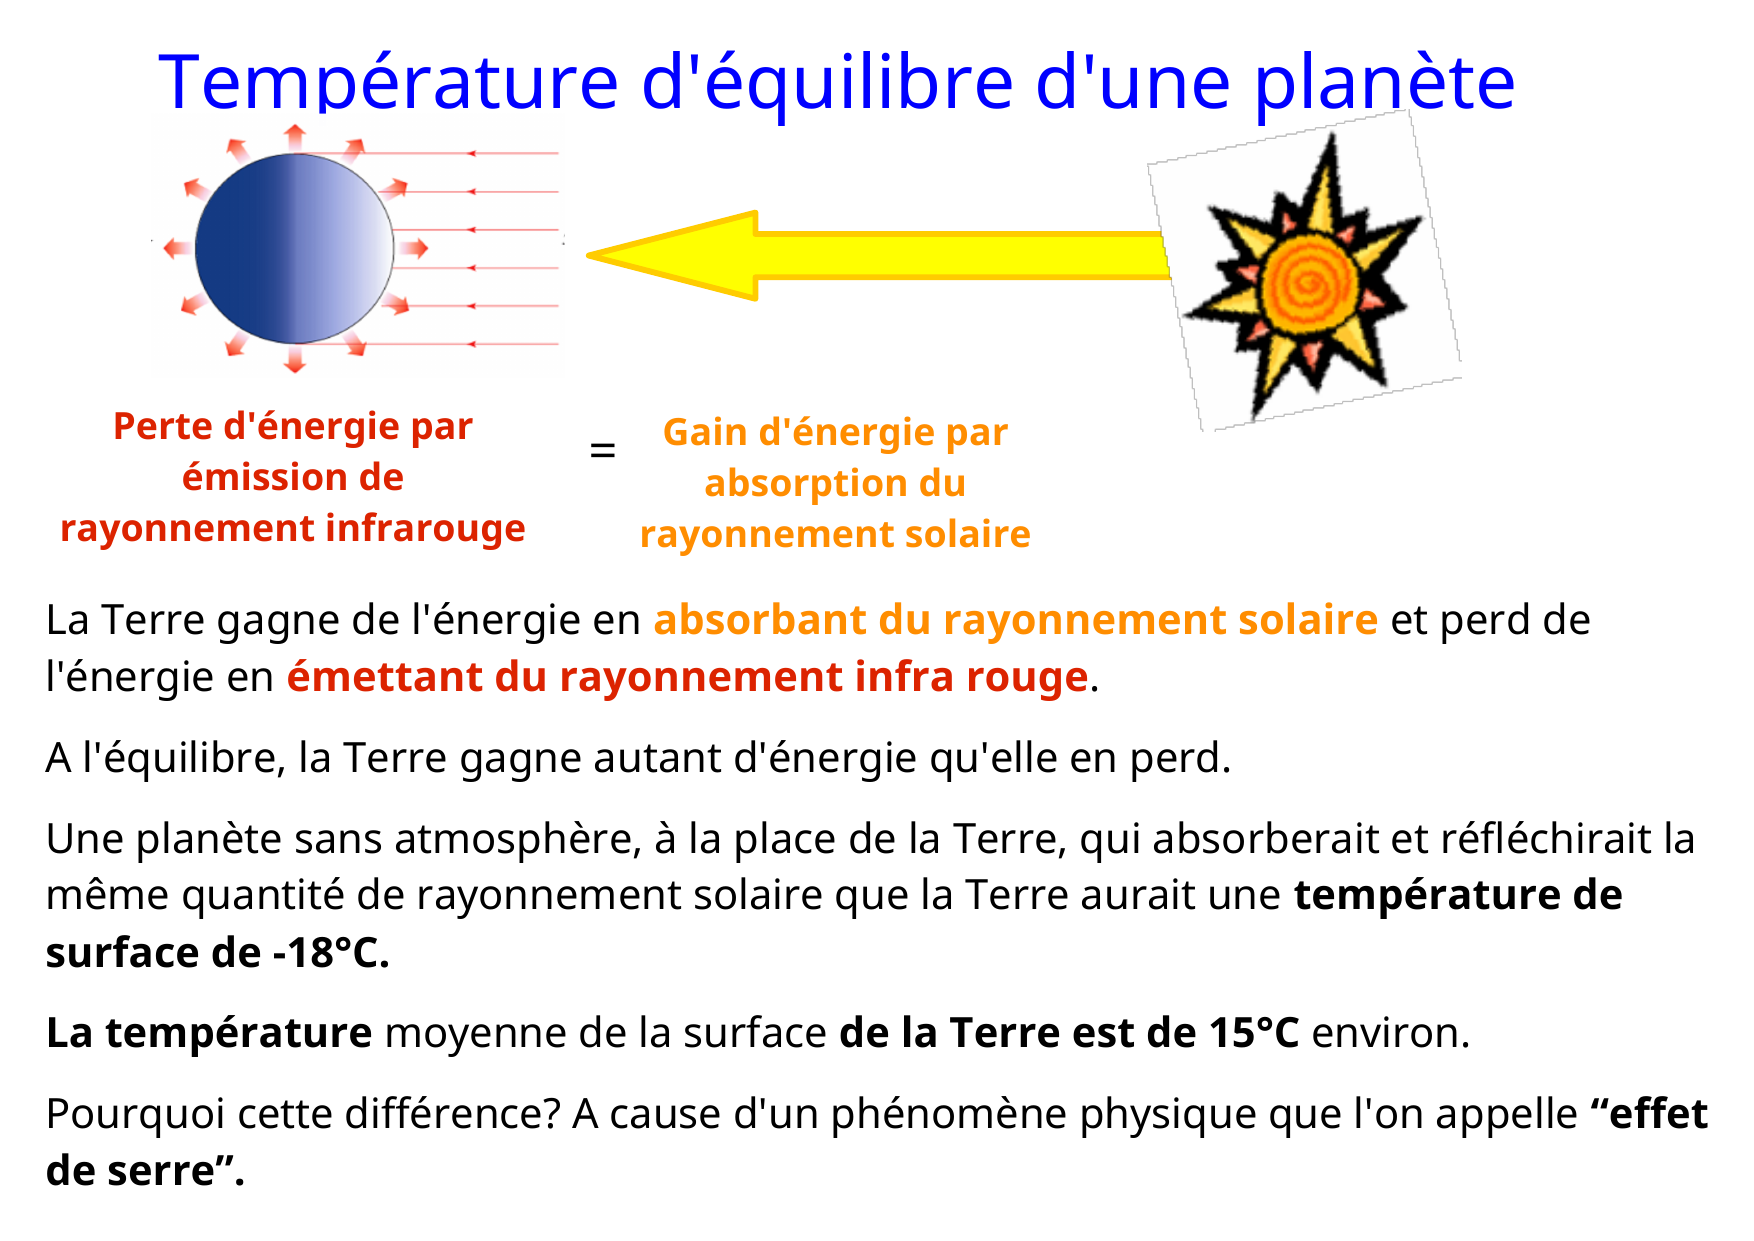

Température d'équilibre d'une planète
Perte d'énergie par émission de rayonnement infrarouge
Gain d'énergie par absorption du rayonnement solaire
=
La Terre gagne de l'énergie en absorbant du rayonnement solaire et perd de l'énergie en émettant du rayonnement infra rouge.
A l'équilibre, la Terre gagne autant d'énergie qu'elle en perd.
Une planète sans atmosphère, à la place de la Terre, qui absorberait et réfléchirait la même quantité de rayonnement solaire que la Terre aurait une température de surface de -18°C.
La température moyenne de la surface de la Terre est de 15°C environ.
Pourquoi cette différence? A cause d'un phénomène physique que l'on appelle “effet de serre”.